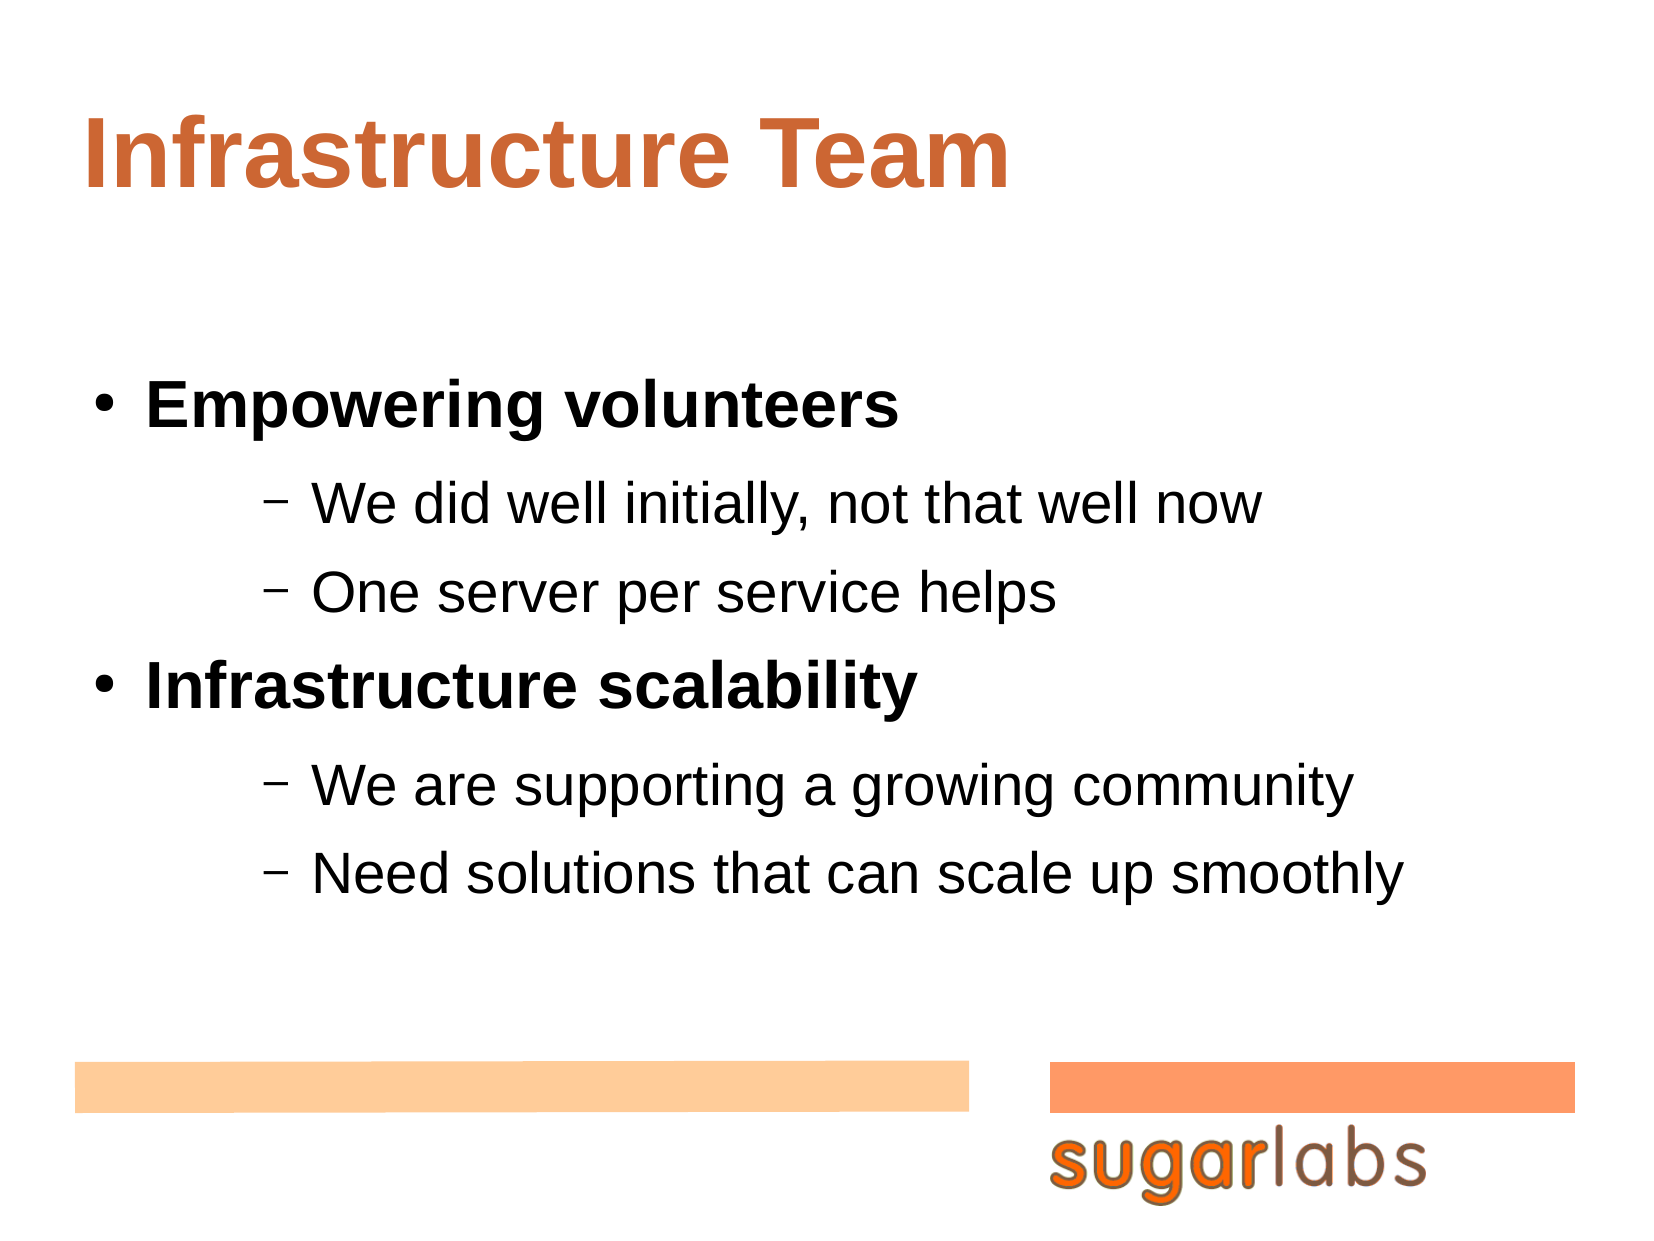

# Infrastructure Team
Empowering volunteers
We did well initially, not that well now
One server per service helps
Infrastructure scalability
We are supporting a growing community
Need solutions that can scale up smoothly